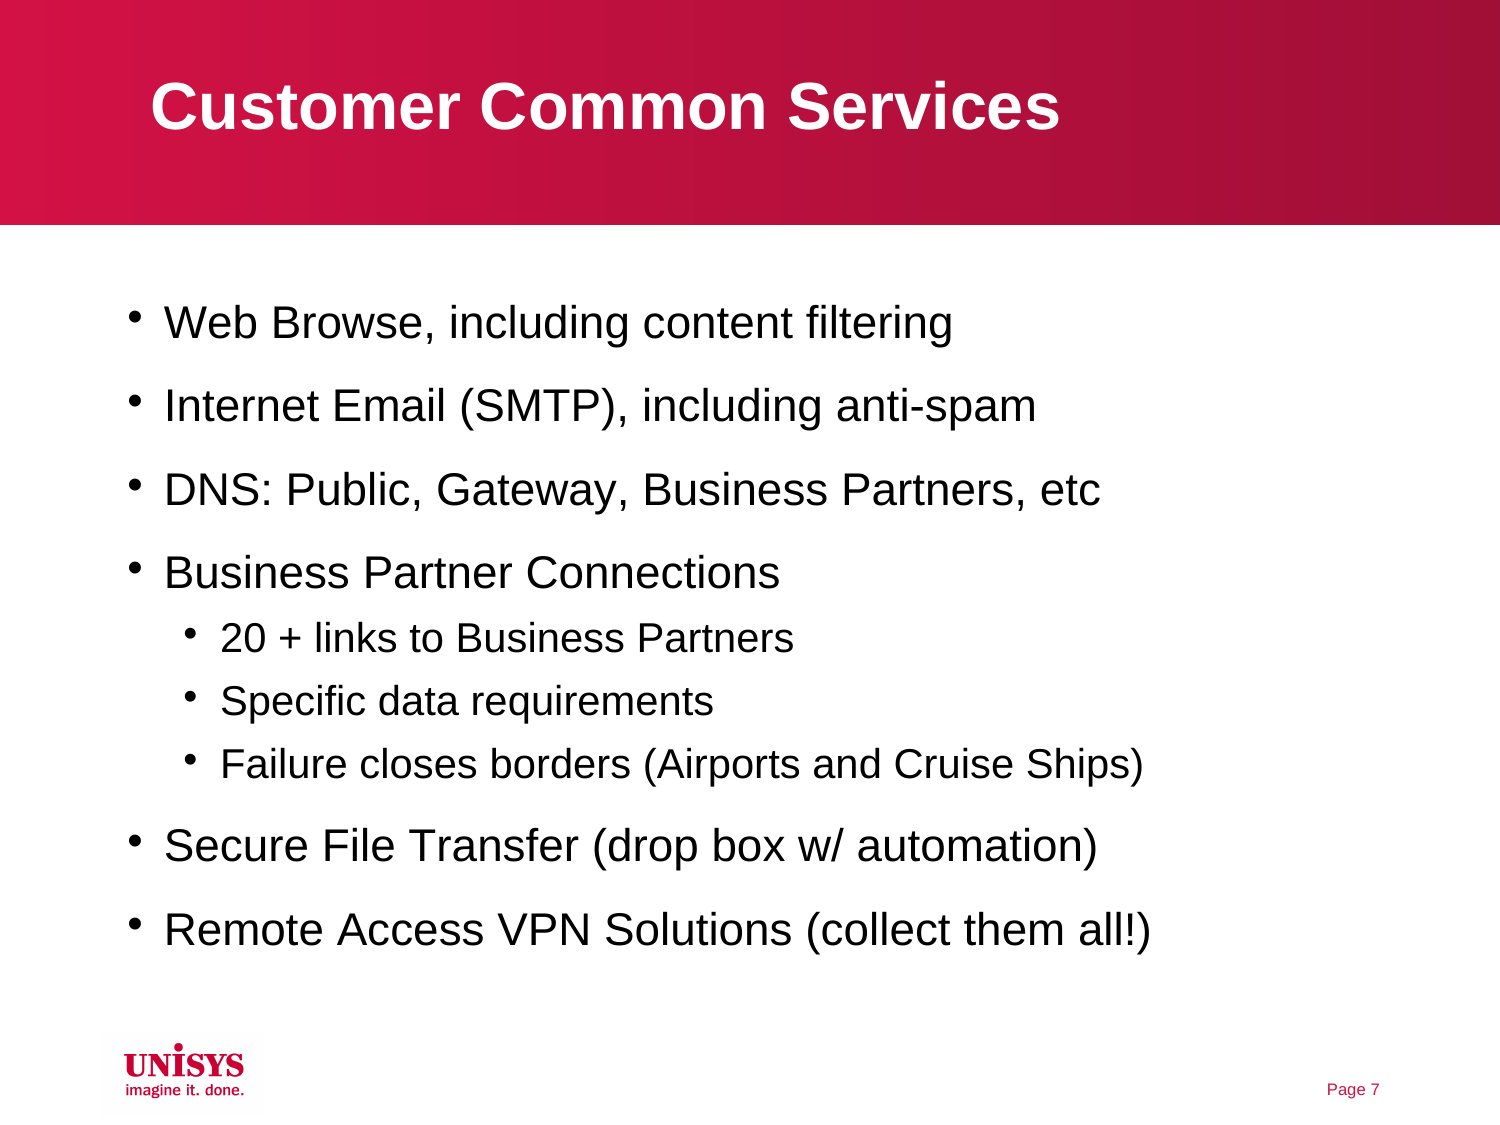

# Customer Common Services
Web Browse, including content filtering
Internet Email (SMTP), including anti-spam
DNS: Public, Gateway, Business Partners, etc
Business Partner Connections
20 + links to Business Partners
Specific data requirements
Failure closes borders (Airports and Cruise Ships)
Secure File Transfer (drop box w/ automation)
Remote Access VPN Solutions (collect them all!)
7